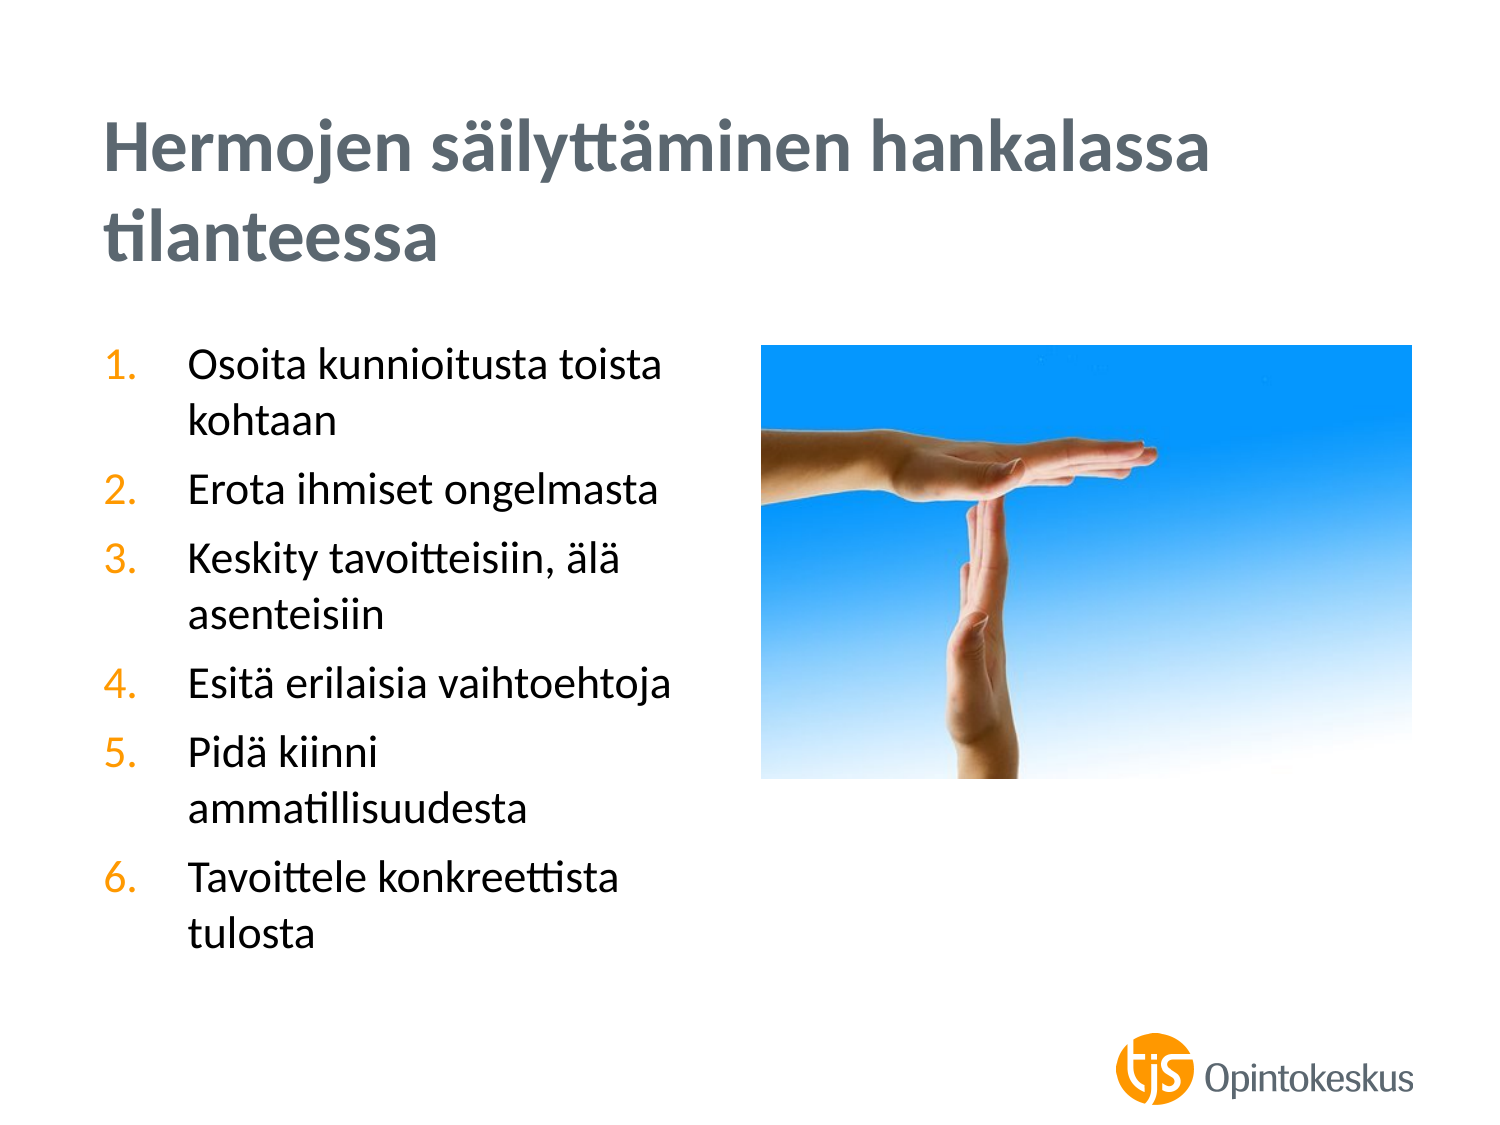

Hermojen säilyttäminen hankalassa tilanteessa
# Osoita kunnioitusta toista kohtaan
Erota ihmiset ongelmasta
Keskity tavoitteisiin, älä asenteisiin
Esitä erilaisia vaihtoehtoja
Pidä kiinni ammatillisuudesta
Tavoittele konkreettista tulosta